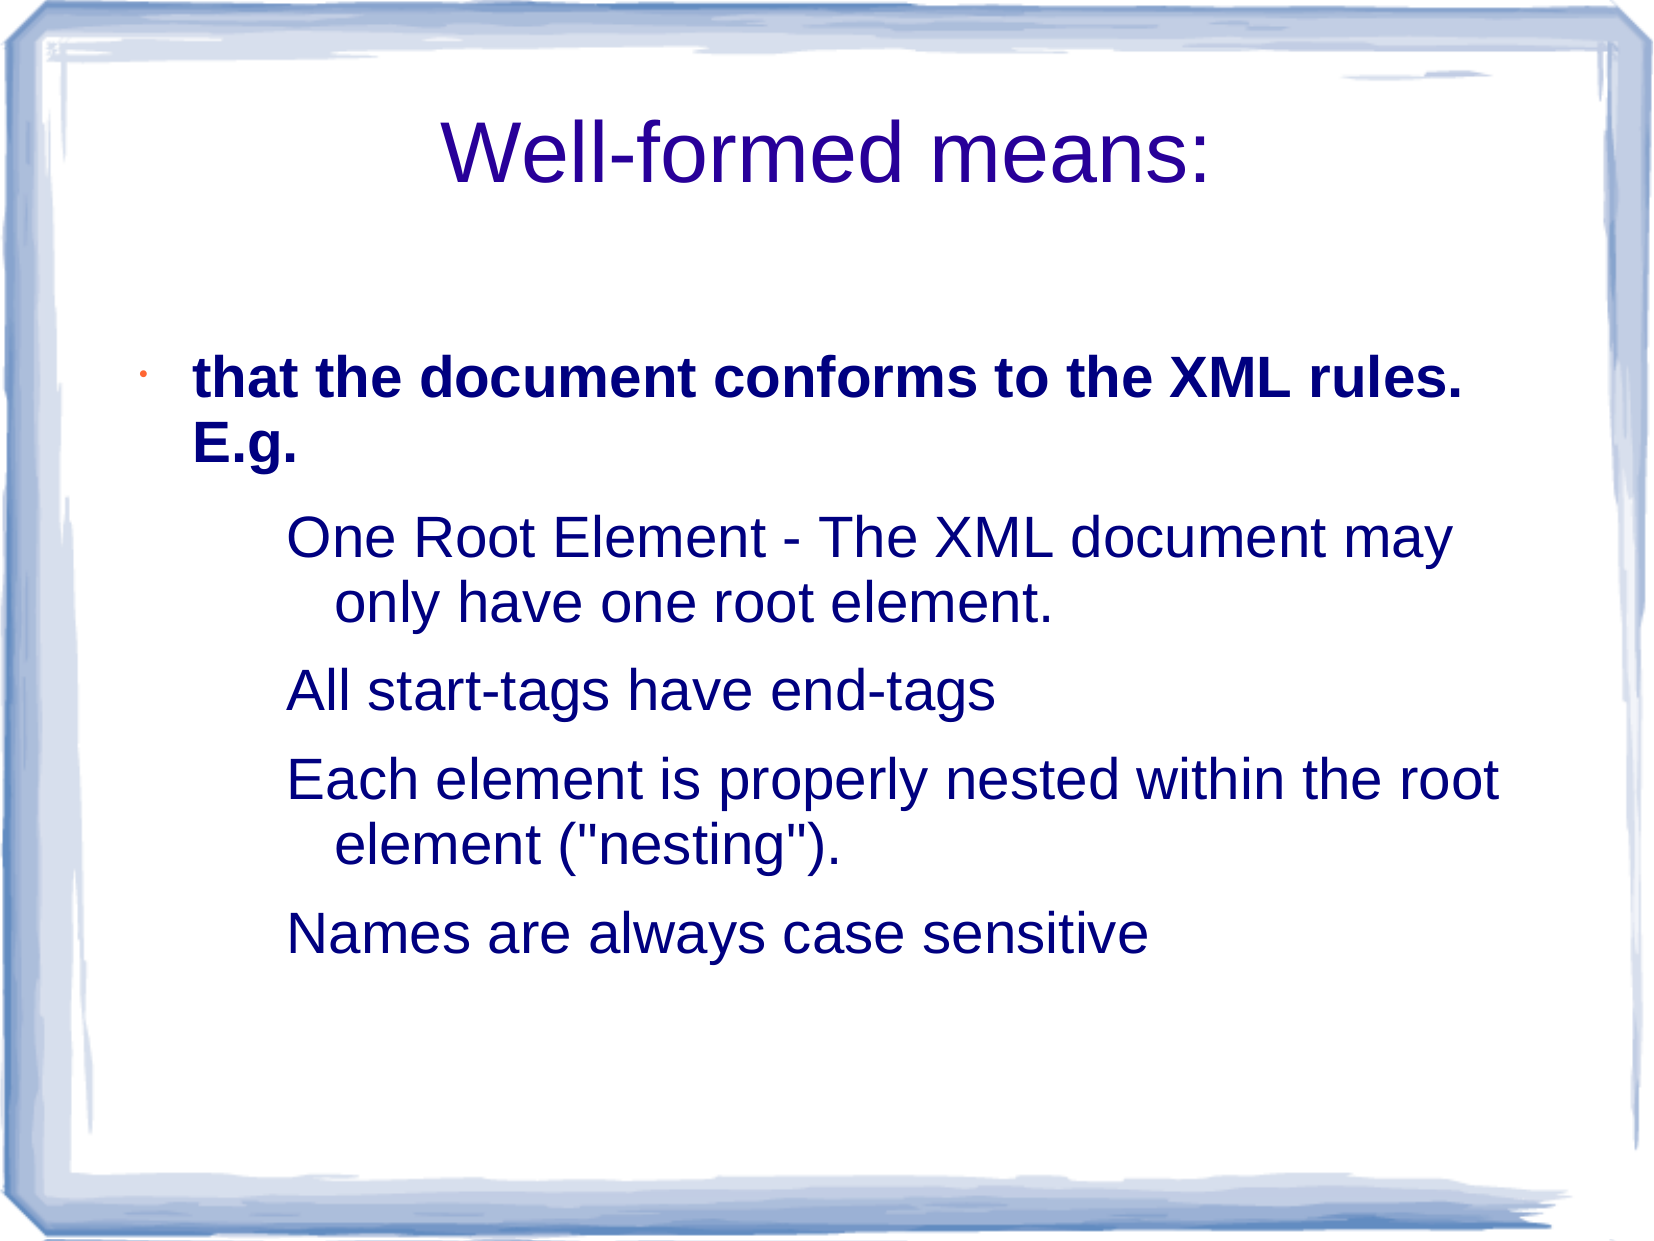

# Well-formed means:
that the document conforms to the XML rules. E.g.
One Root Element - The XML document may only have one root element.
All start-tags have end-tags
Each element is properly nested within the root element ("nesting").
Names are always case sensitive